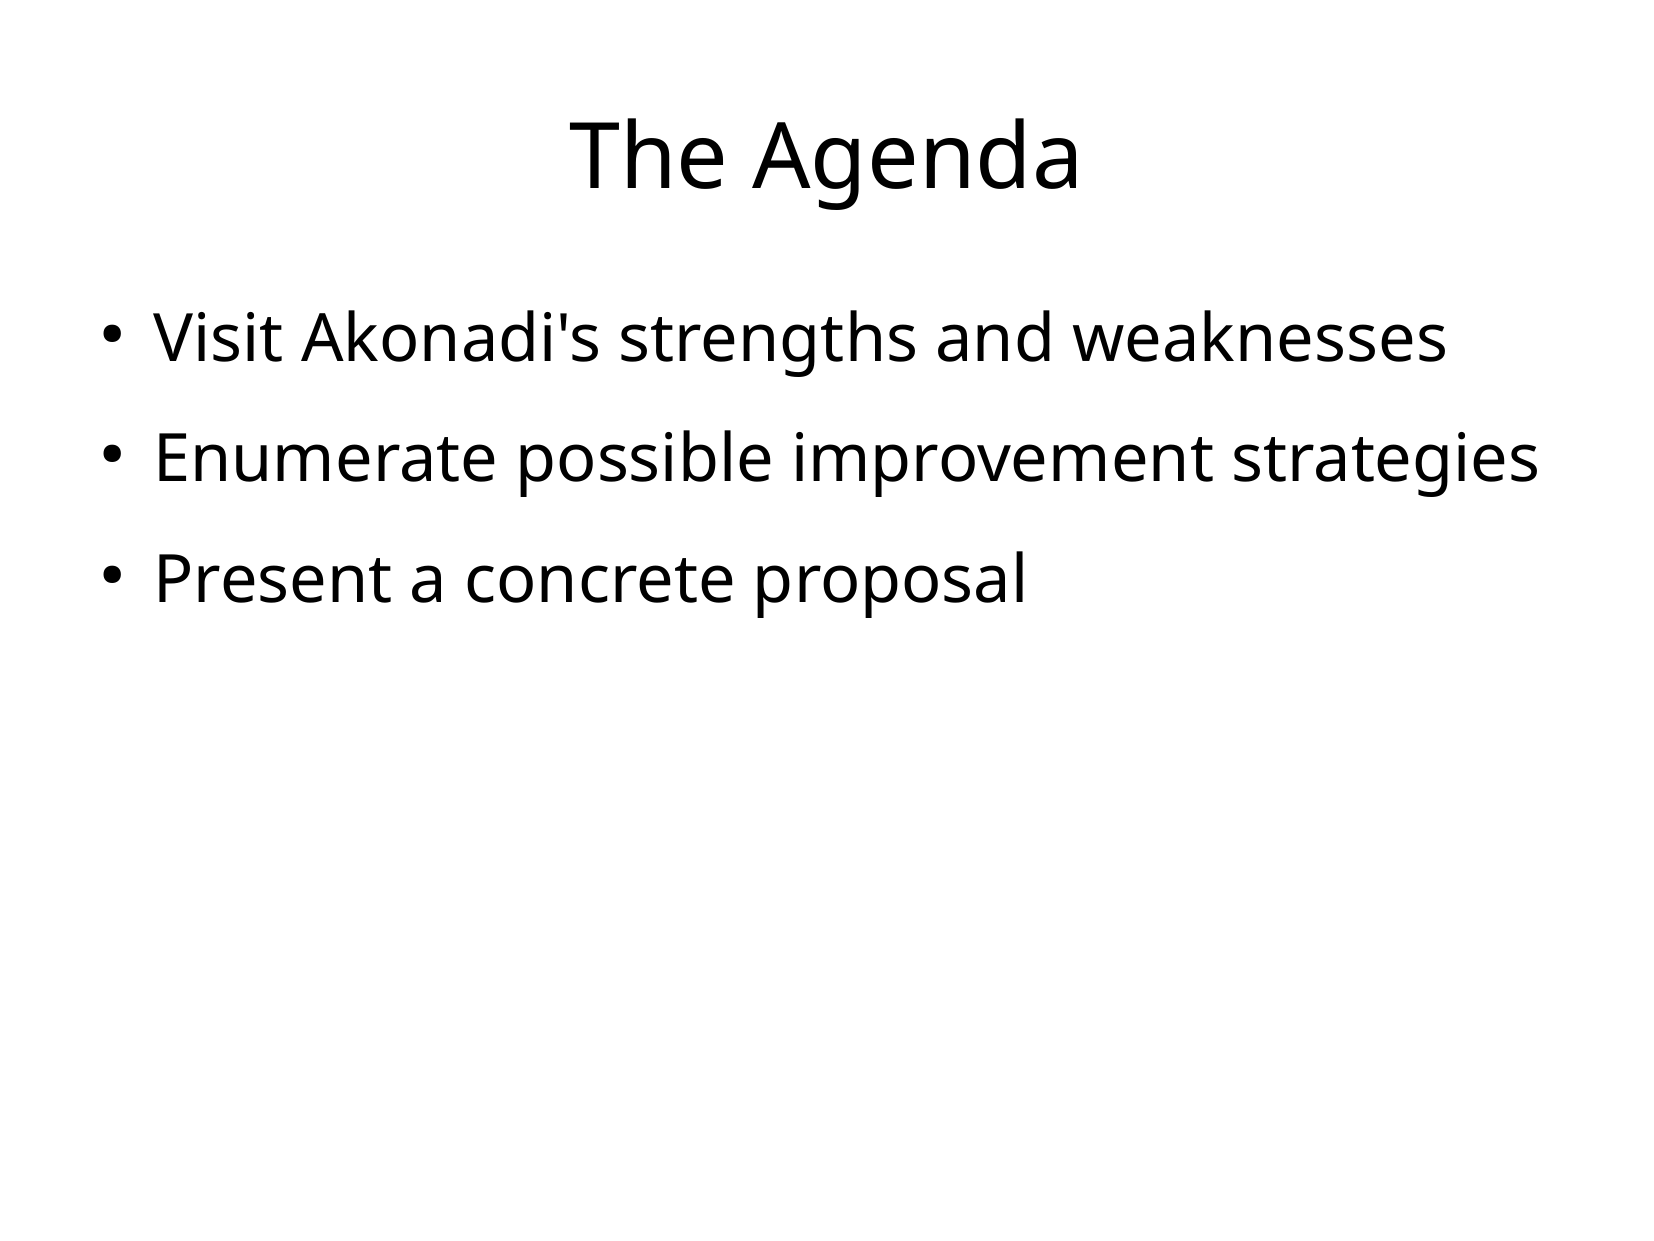

# The Agenda
Visit Akonadi's strengths and weaknesses
Enumerate possible improvement strategies
Present a concrete proposal